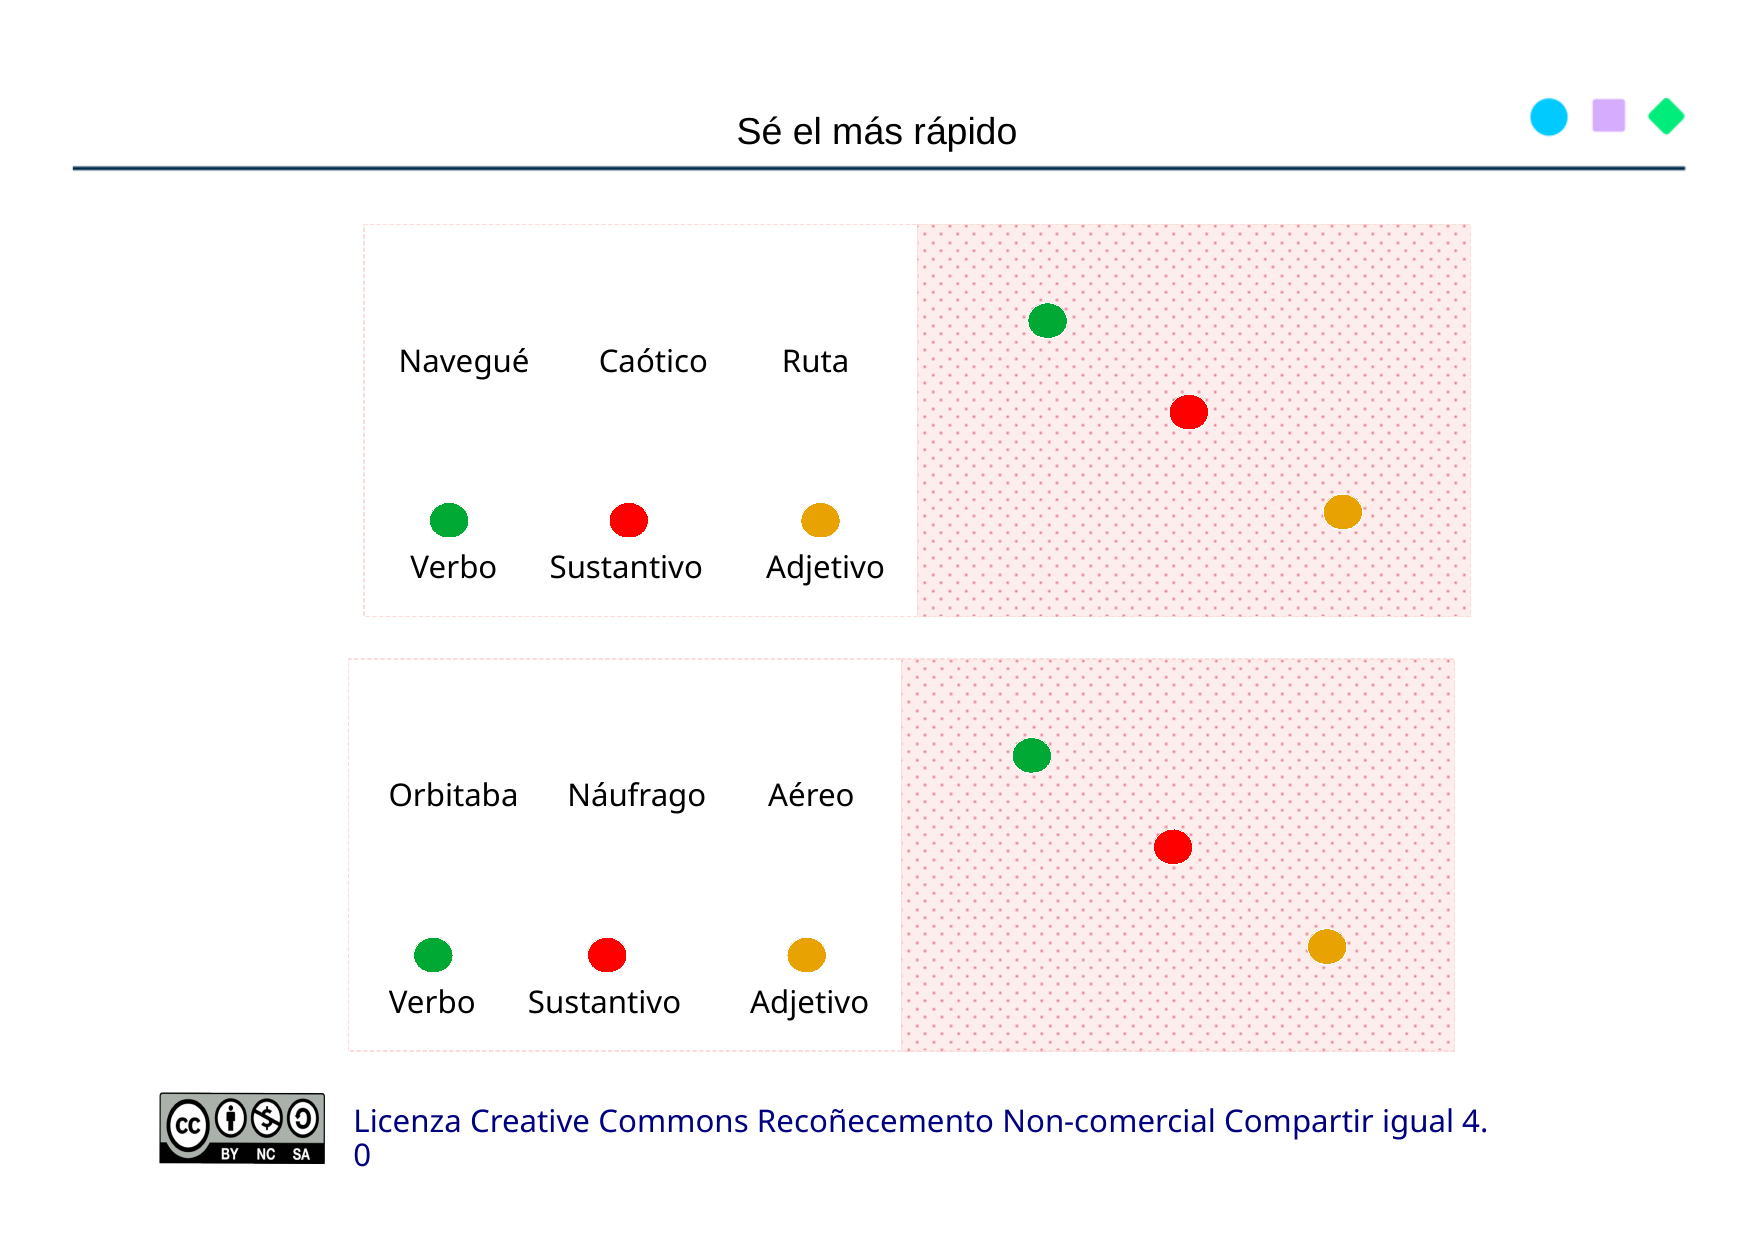

Sé el más rápido
Navegué
Caótico
Ruta
Verbo
Sustantivo
Adjetivo
Orbitaba
Náufrago
Aéreo
Verbo
Sustantivo
Adjetivo
Licenza Creative Commons Recoñecemento Non-comercial Compartir igual 4.0